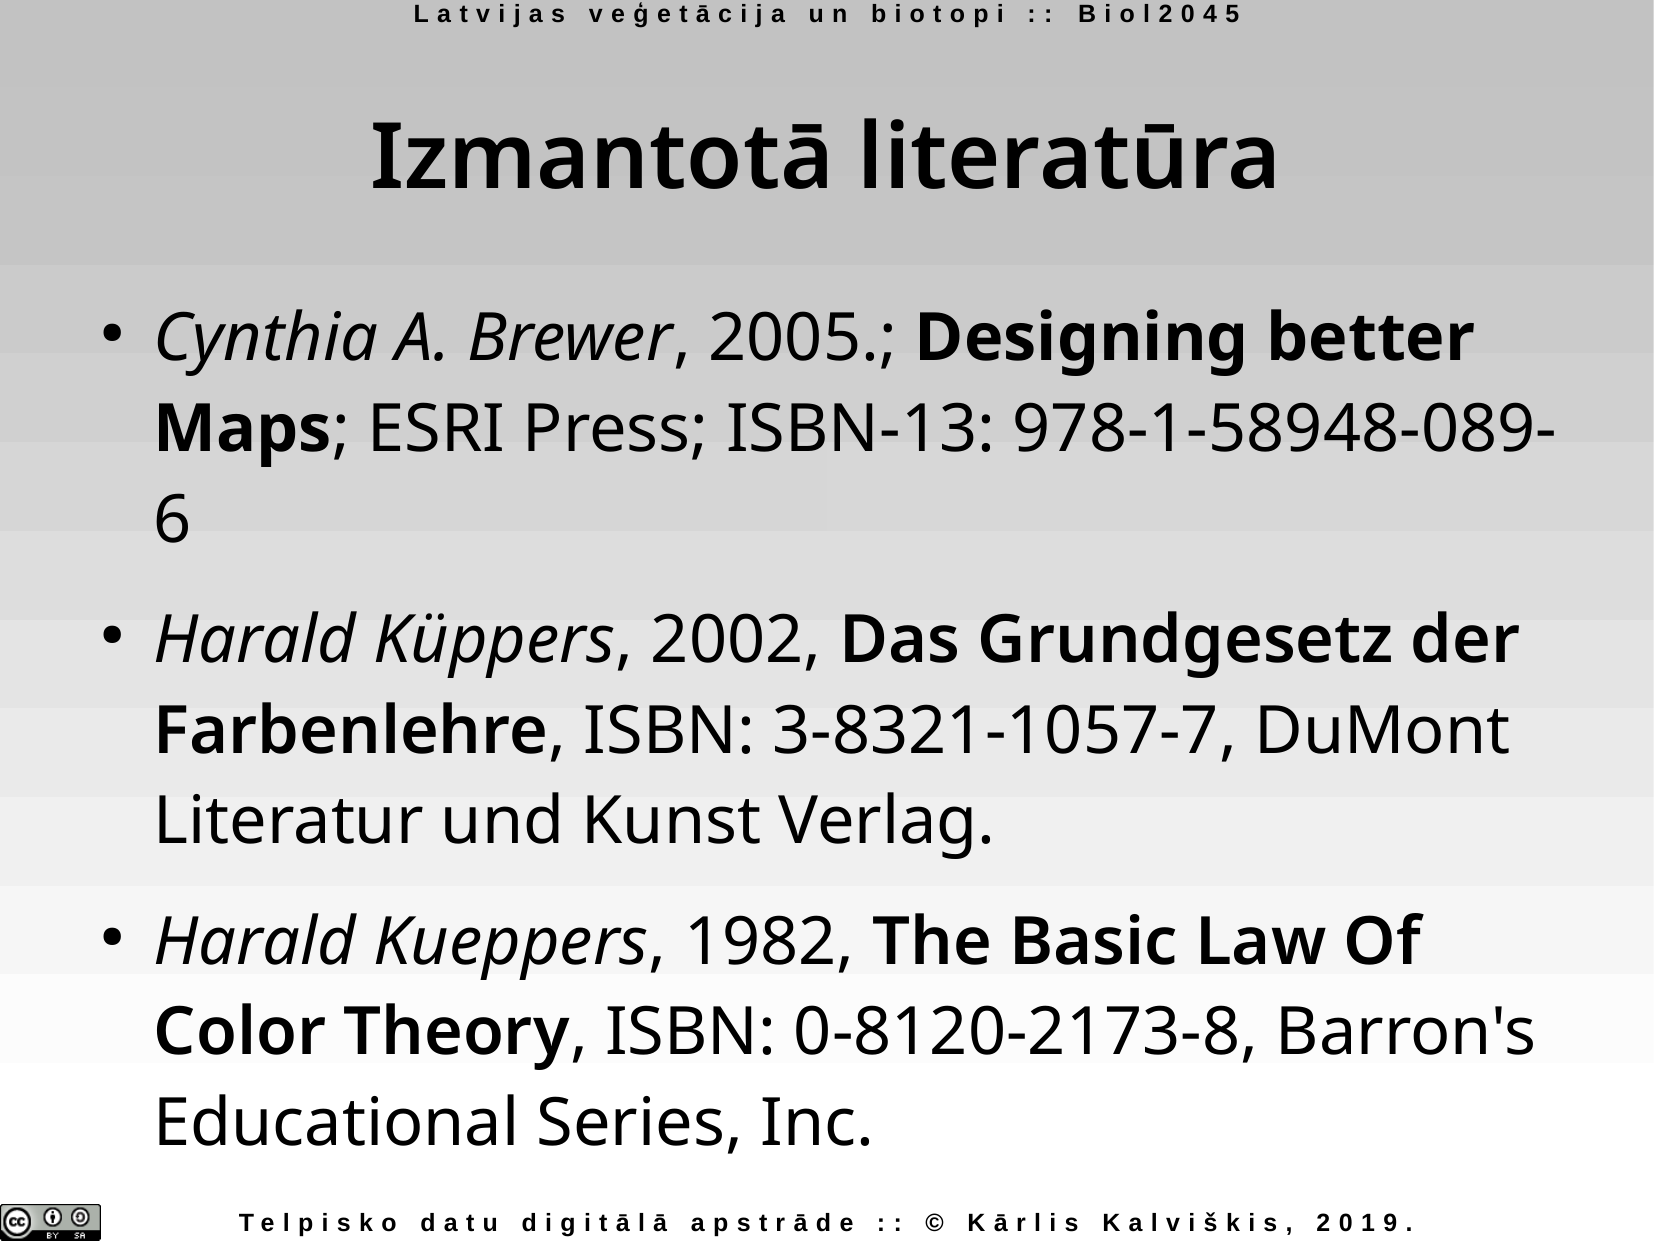

# Izmantotā literatūra
Cynthia A. Brewer, 2005.; Designing better Maps; ESRI Press; ISBN-13: 978-1-58948-089-6
Harald Küppers, 2002, Das Grundgesetz der Farbenlehre, ISBN: 3-8321-1057-7, DuMont Literatur und Kunst Verlag.
Harald Kueppers, 1982, The Basic Law Of Color Theory, ISBN: 0-8120-2173-8, Barron's Educational Series, Inc.